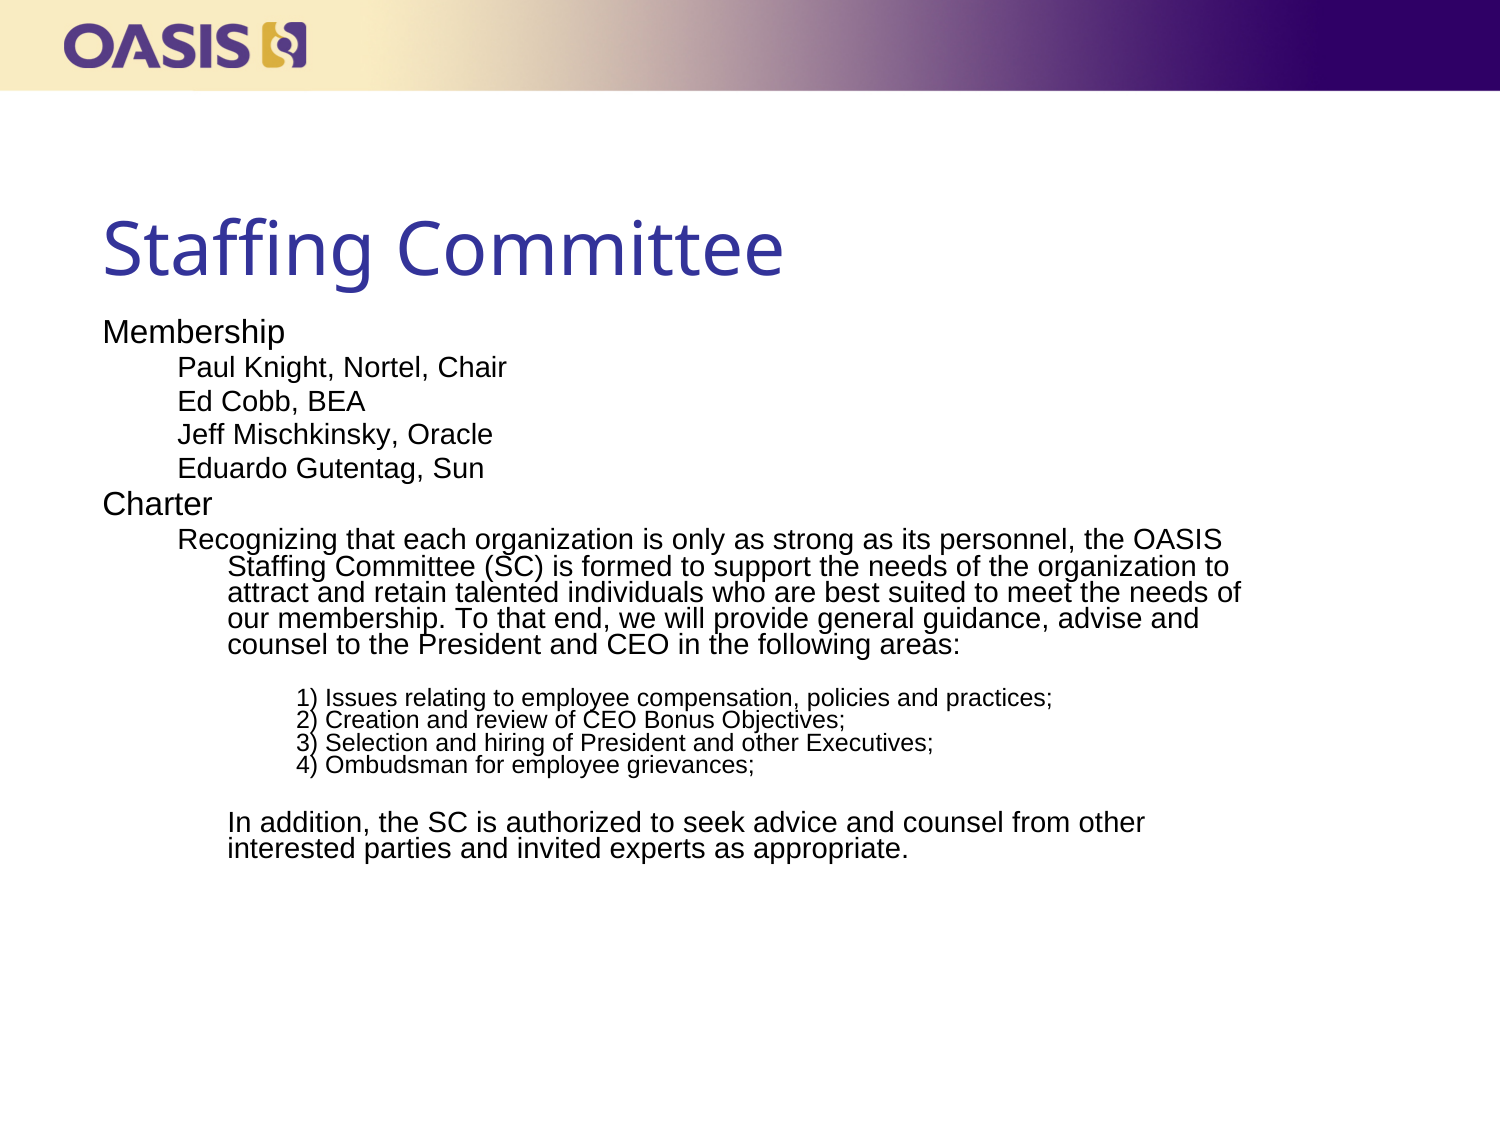

# Staffing Committee
Membership
Paul Knight, Nortel, Chair
Ed Cobb, BEA
Jeff Mischkinsky, Oracle
Eduardo Gutentag, Sun
Charter
Recognizing that each organization is only as strong as its personnel, the OASIS Staffing Committee (SC) is formed to support the needs of the organization to attract and retain talented individuals who are best suited to meet the needs of our membership. To that end, we will provide general guidance, advise and counsel to the President and CEO in the following areas:
1) Issues relating to employee compensation, policies and practices;
2) Creation and review of CEO Bonus Objectives;
3) Selection and hiring of President and other Executives;
4) Ombudsman for employee grievances;
In addition, the SC is authorized to seek advice and counsel from other interested parties and invited experts as appropriate.